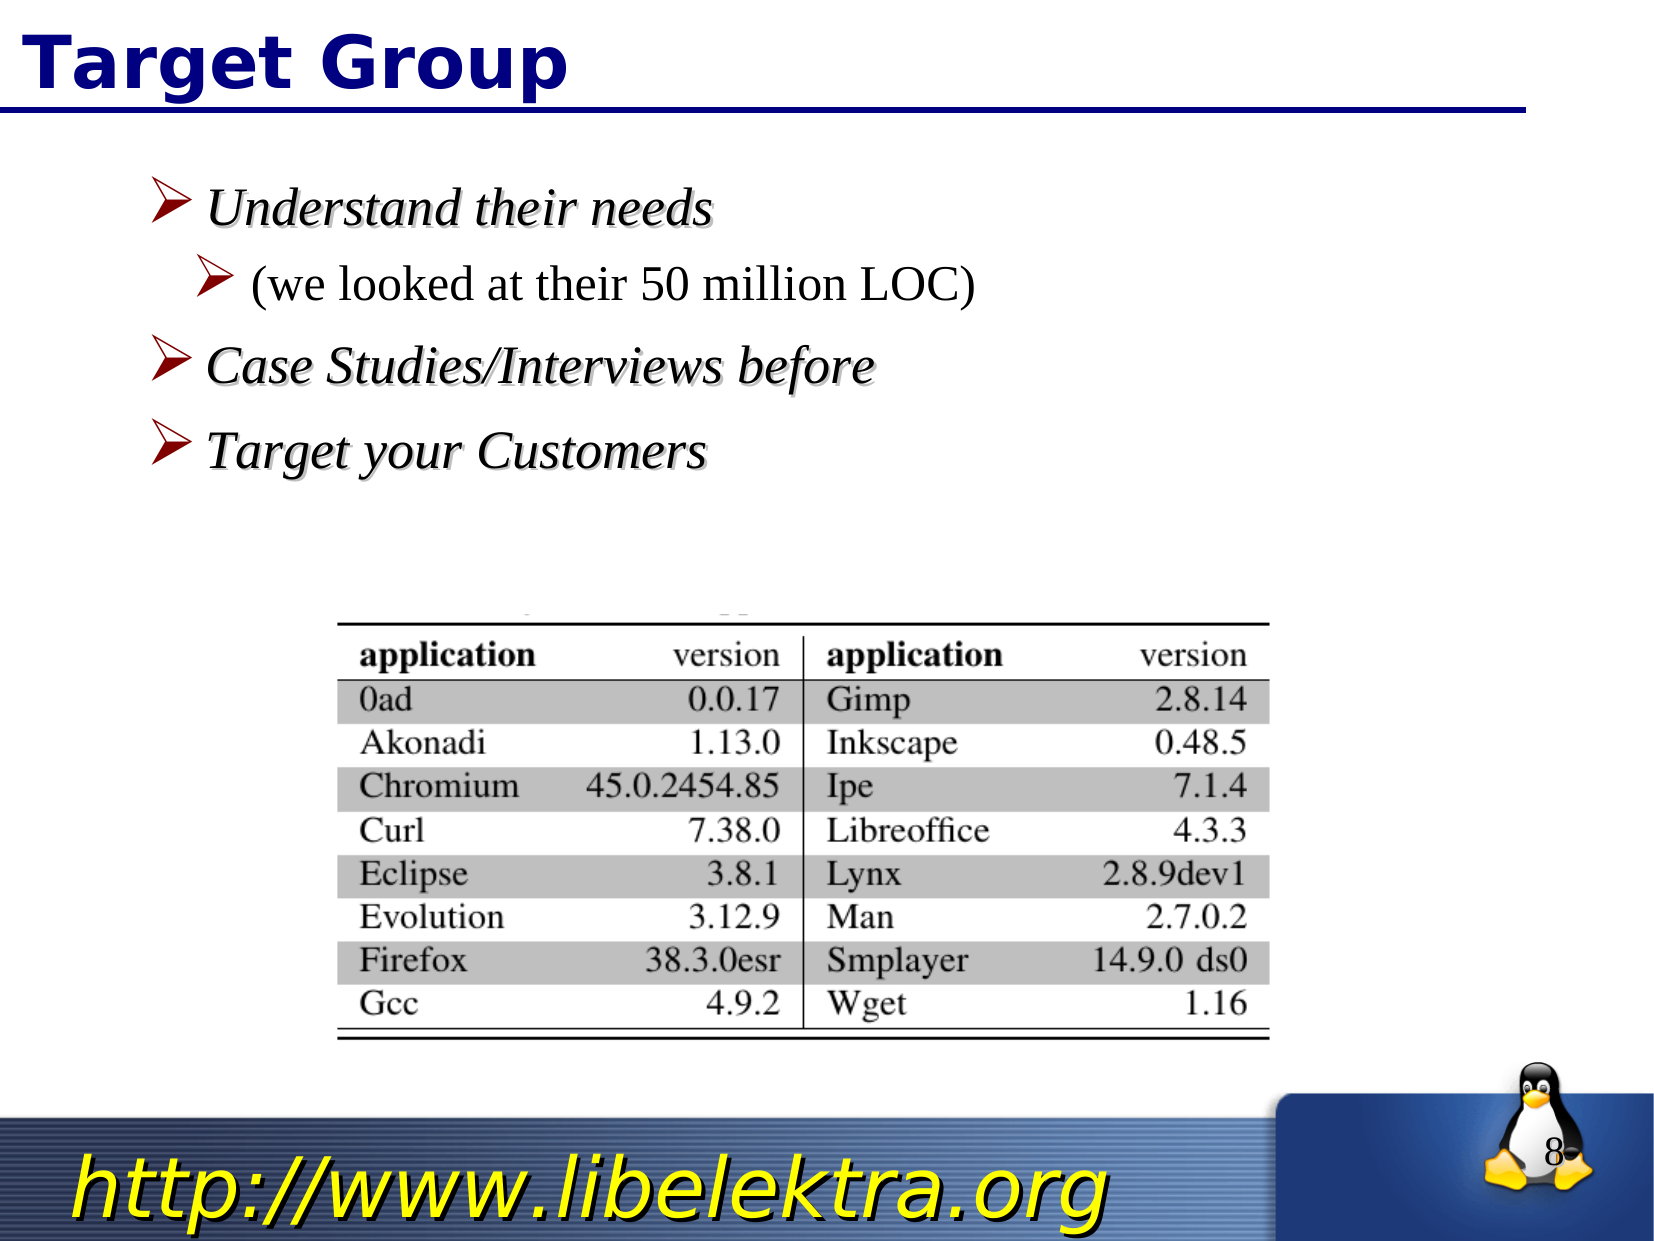

Target Group
# Understand their needs
(we looked at their 50 million LOC)
Case Studies/Interviews before
Target your Customers